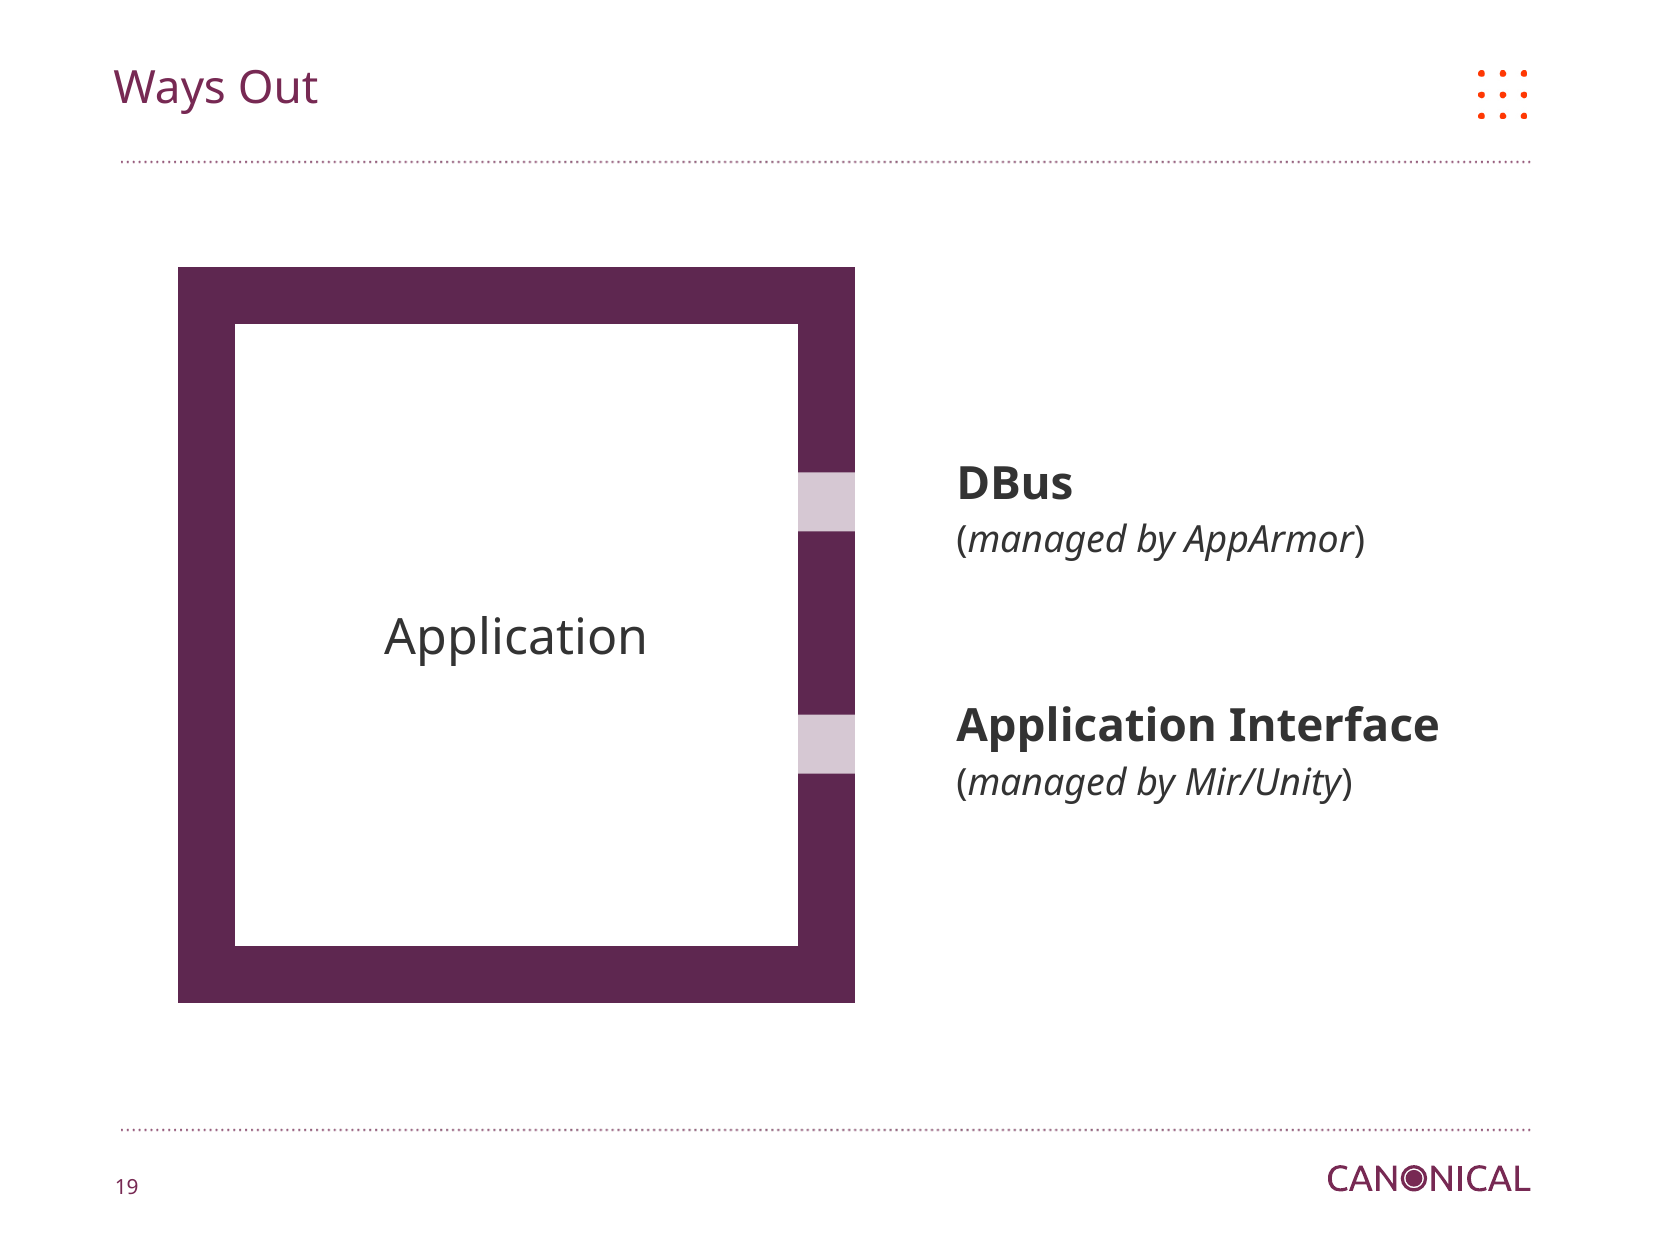

# Ways Out
Application
DBus
(managed by AppArmor)
Application Interface
(managed by Mir/Unity)